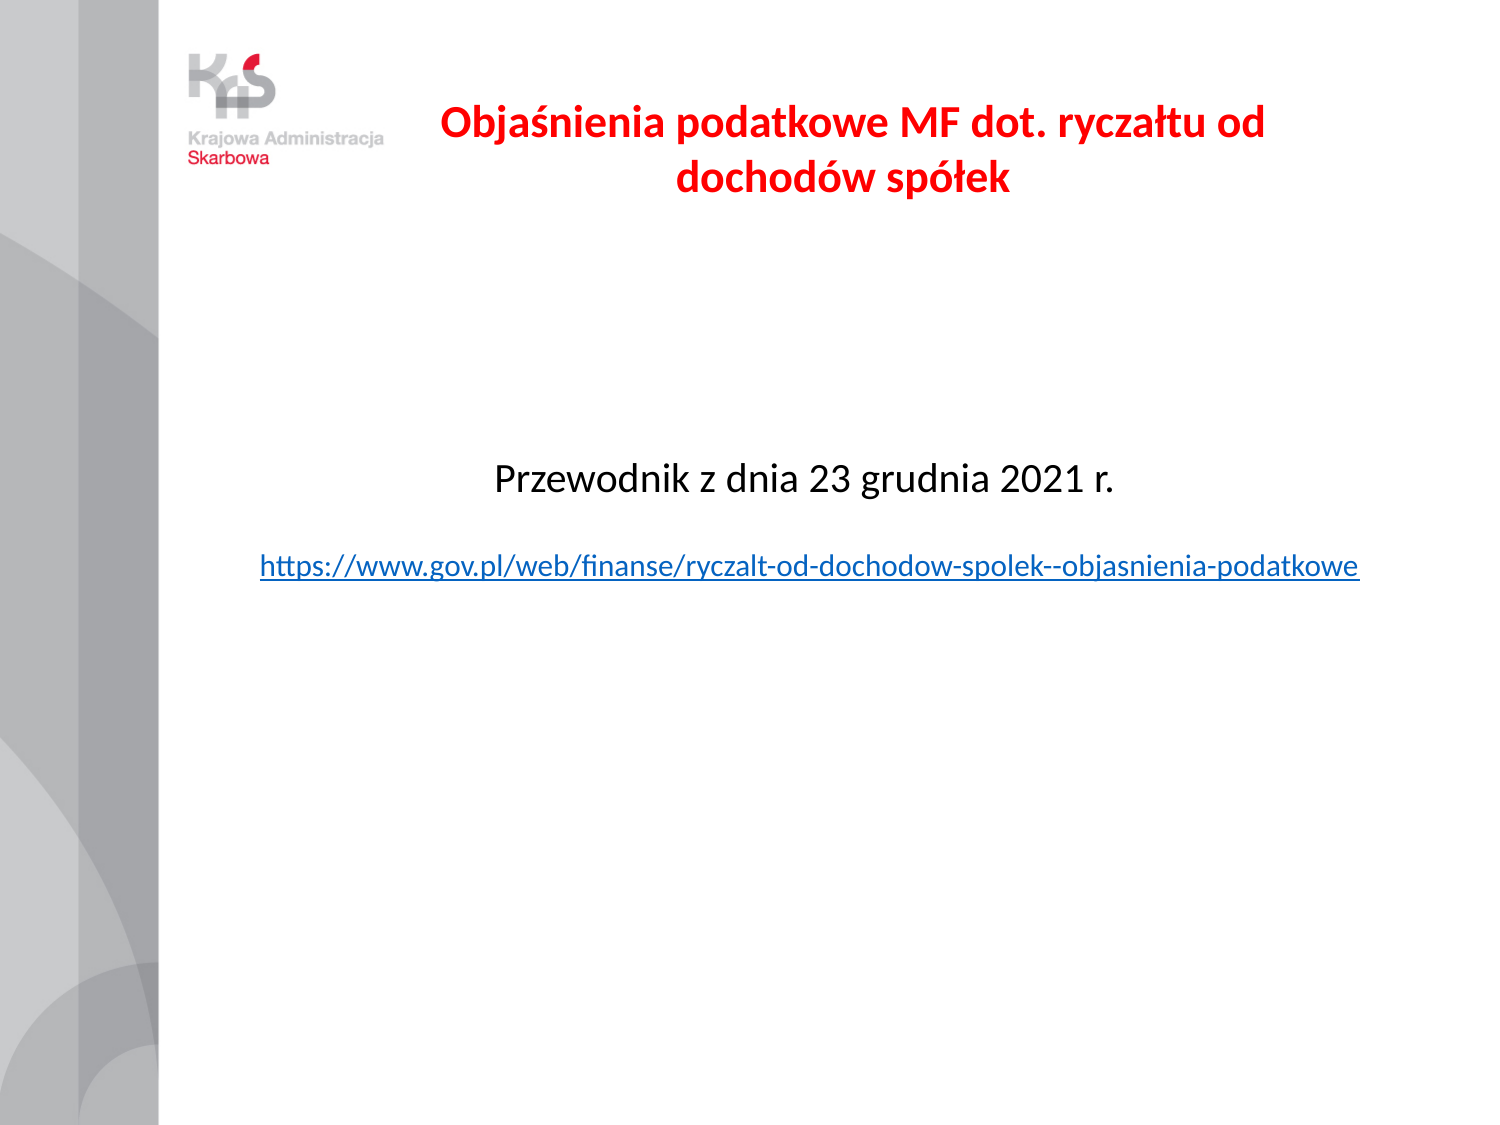

# Objaśnienia podatkowe MF dot. ryczałtu od dochodów spółek
Przewodnik z dnia 23 grudnia 2021 r.
https://www.gov.pl/web/finanse/ryczalt-od-dochodow-spolek--objasnienia-podatkowe